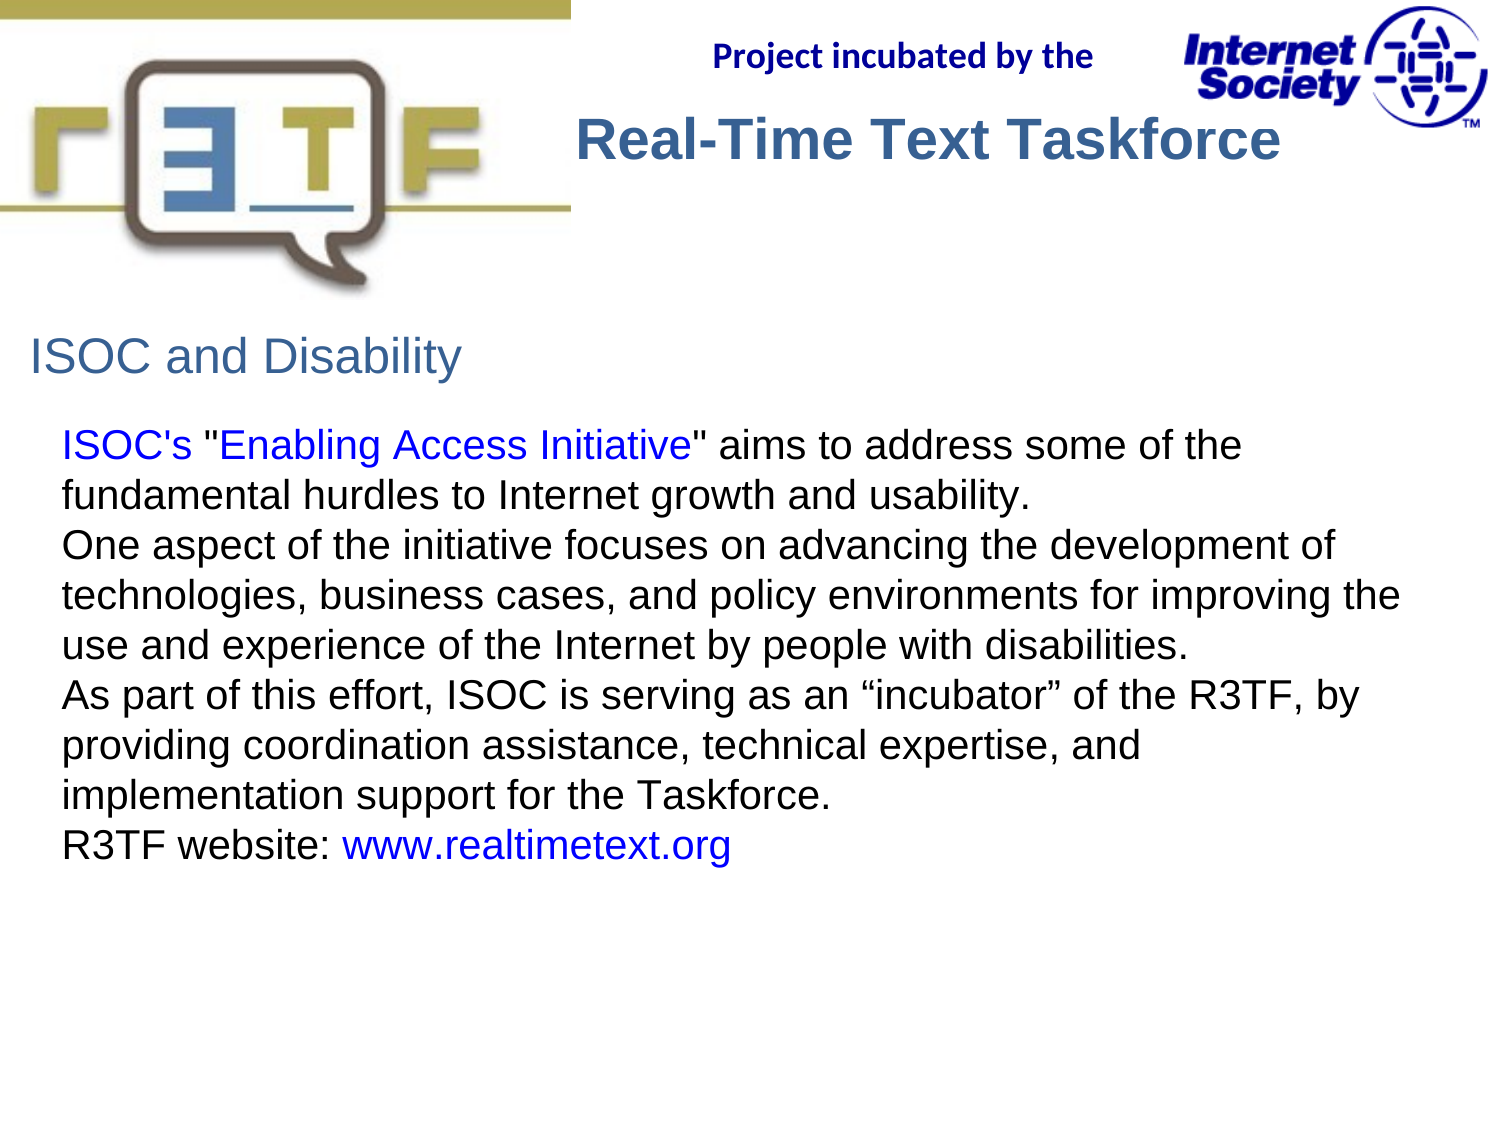

ISOC and Disability
ISOC's "Enabling Access Initiative" aims to address some of the fundamental hurdles to Internet growth and usability.
One aspect of the initiative focuses on advancing the development of technologies, business cases, and policy environments for improving the use and experience of the Internet by people with disabilities.
As part of this effort, ISOC is serving as an “incubator” of the R3TF, by providing coordination assistance, technical expertise, and implementation support for the Taskforce.
R3TF website: www.realtimetext.org